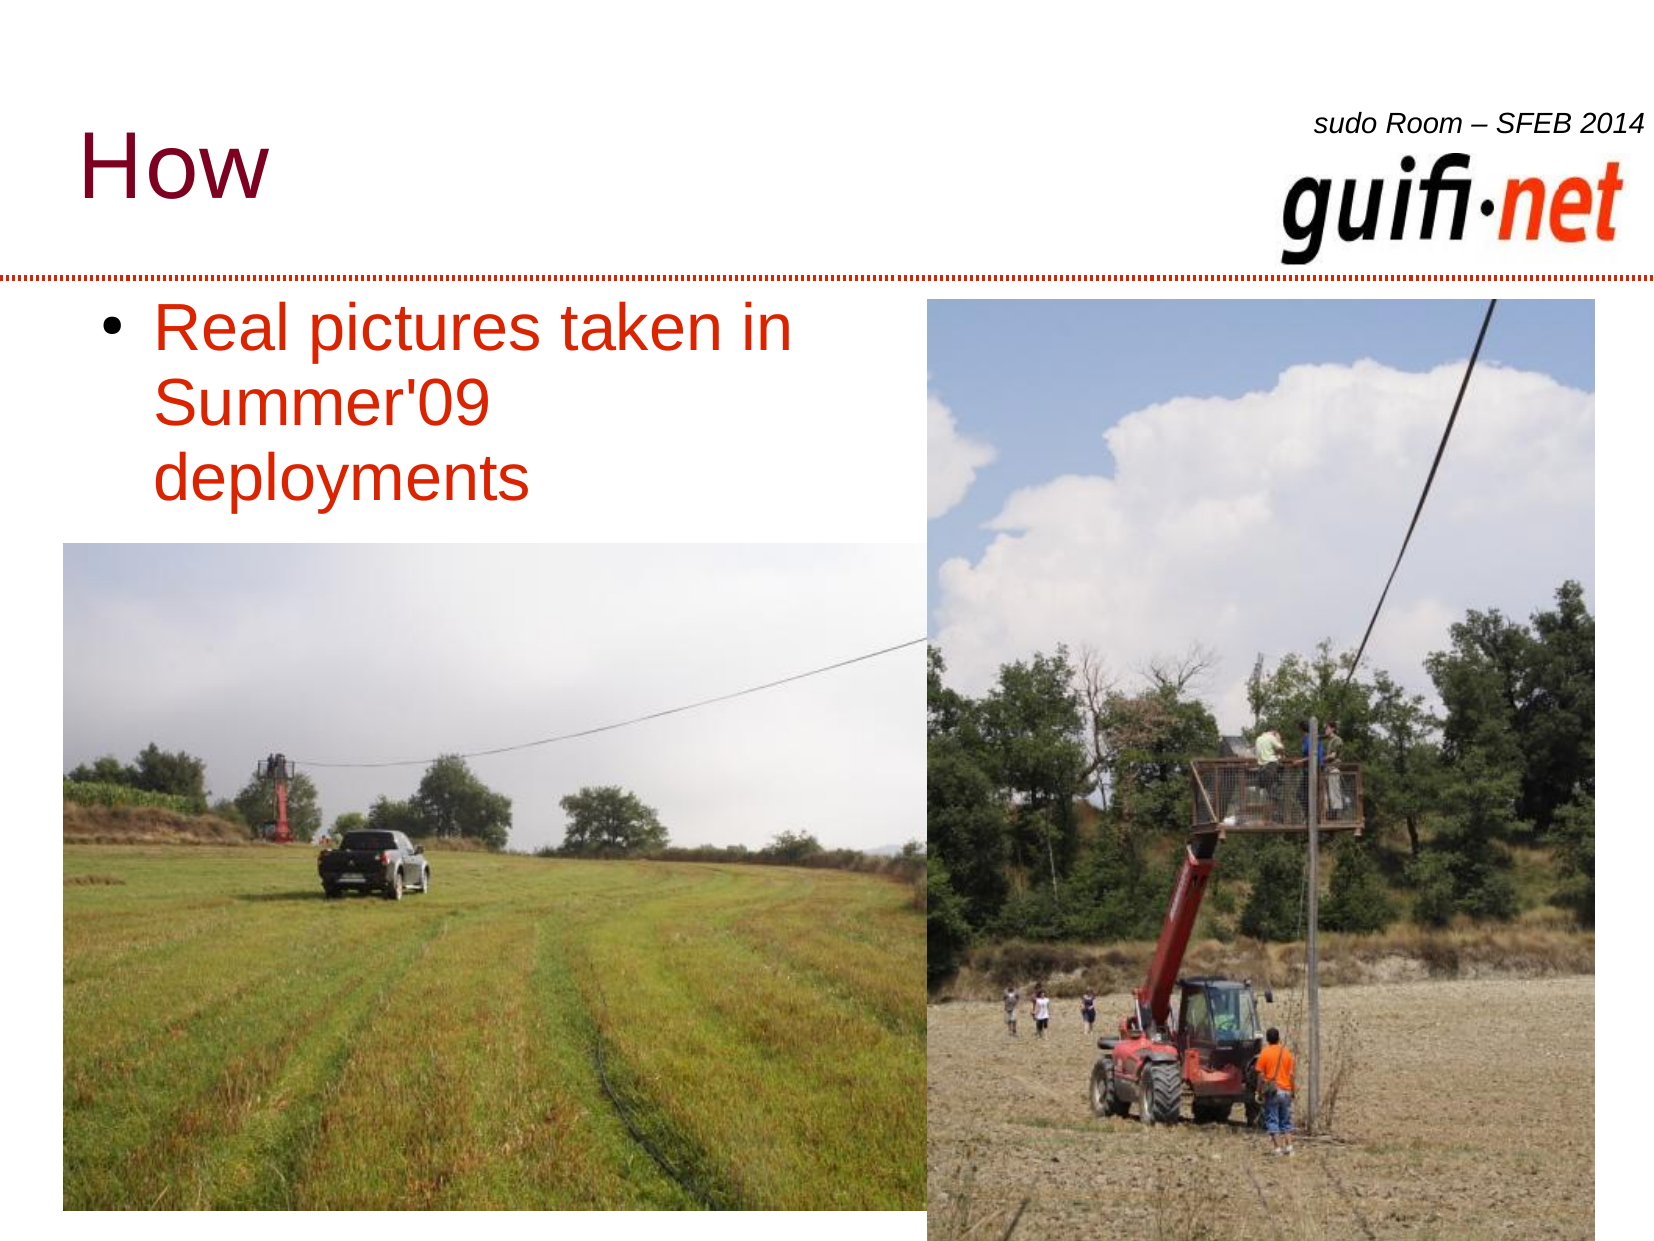

# How
sudo Room – SFEB 2014
Real pictures taken in Summer'09 deployments